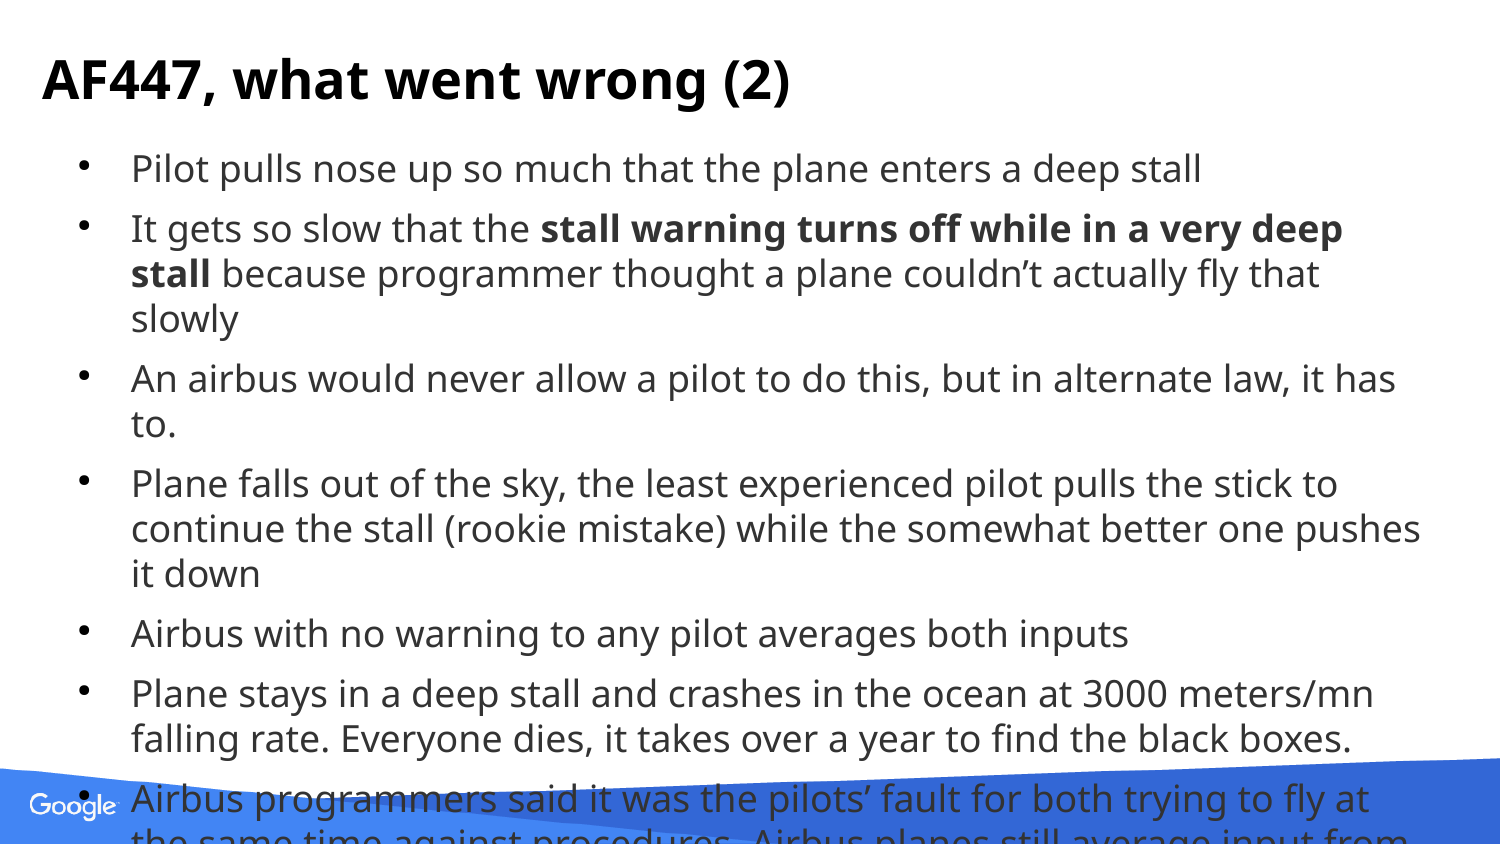

AF447, what went wrong (2)
# Pilot pulls nose up so much that the plane enters a deep stall
It gets so slow that the stall warning turns off while in a very deep stall because programmer thought a plane couldn’t actually fly that slowly
An airbus would never allow a pilot to do this, but in alternate law, it has to.
Plane falls out of the sky, the least experienced pilot pulls the stick to continue the stall (rookie mistake) while the somewhat better one pushes it down
Airbus with no warning to any pilot averages both inputs
Plane stays in a deep stall and crashes in the ocean at 3000 meters/mn falling rate. Everyone dies, it takes over a year to find the black boxes.
Airbus programmers said it was the pilots’ fault for both trying to fly at the same time against procedures. Airbus planes still average input from 2 pilots with no warning to either pilot, today. UI Matters!